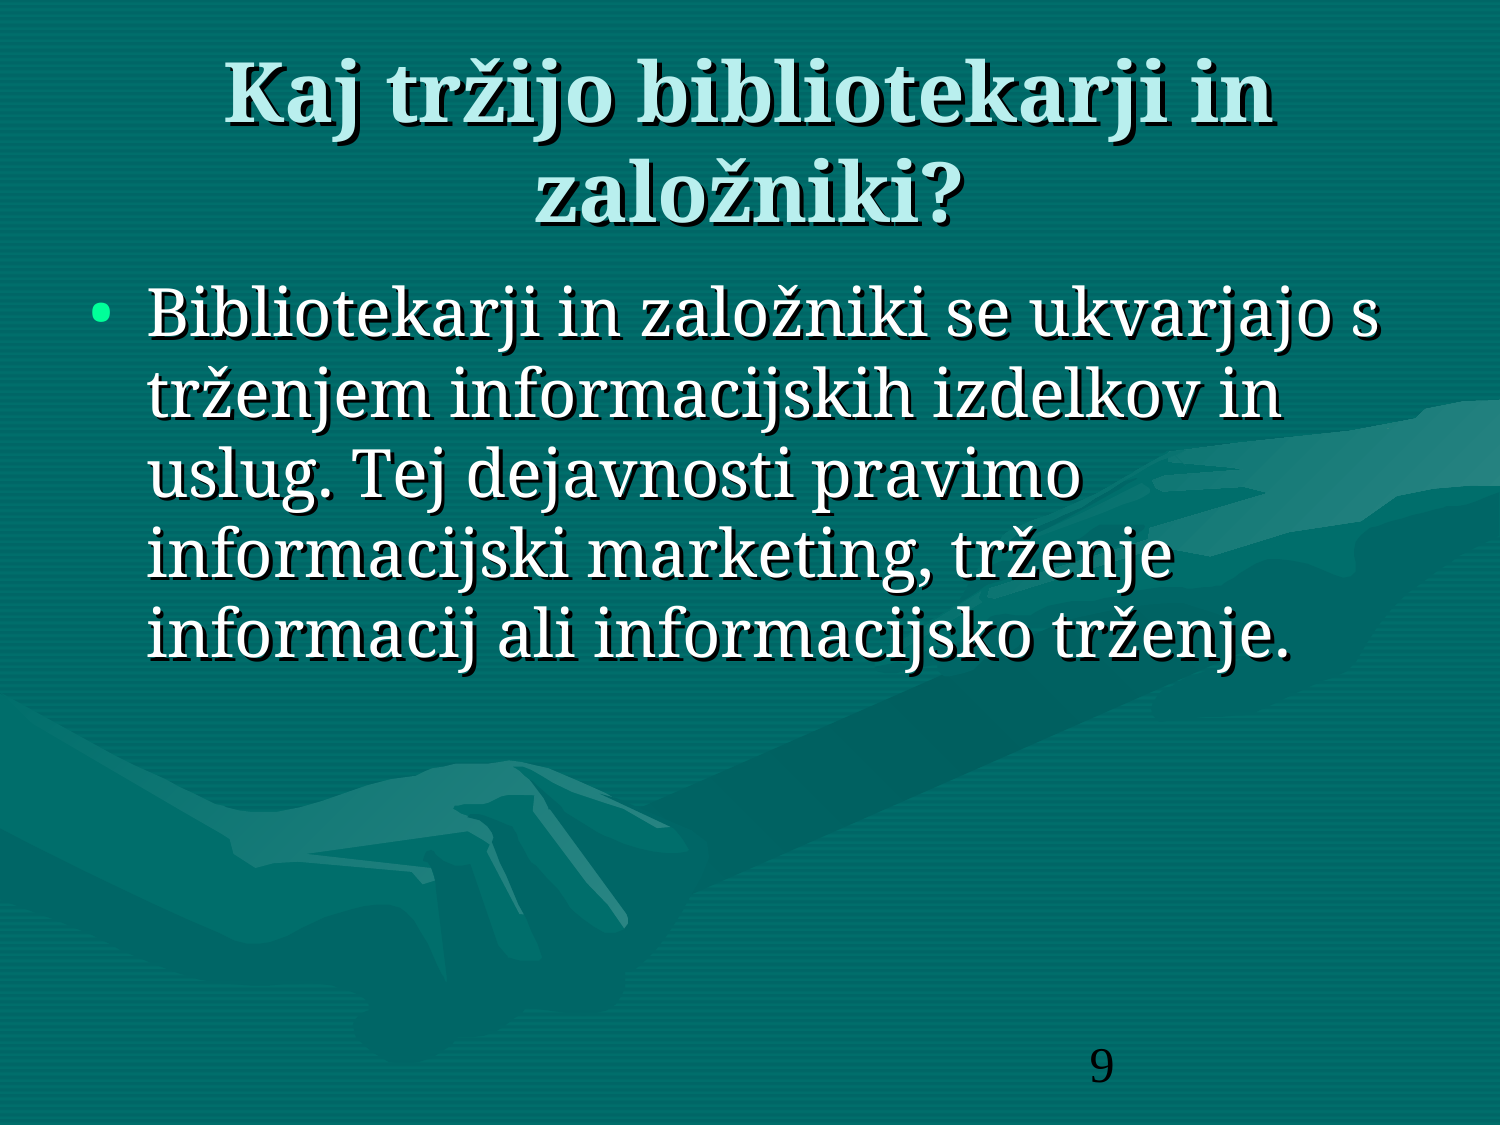

# Kaj tržijo bibliotekarji in založniki?
Bibliotekarji in založniki se ukvarjajo s trženjem informacijskih izdelkov in uslug. Tej dejavnosti pravimo informacijski marketing, trženje informacij ali informacijsko trženje.
9